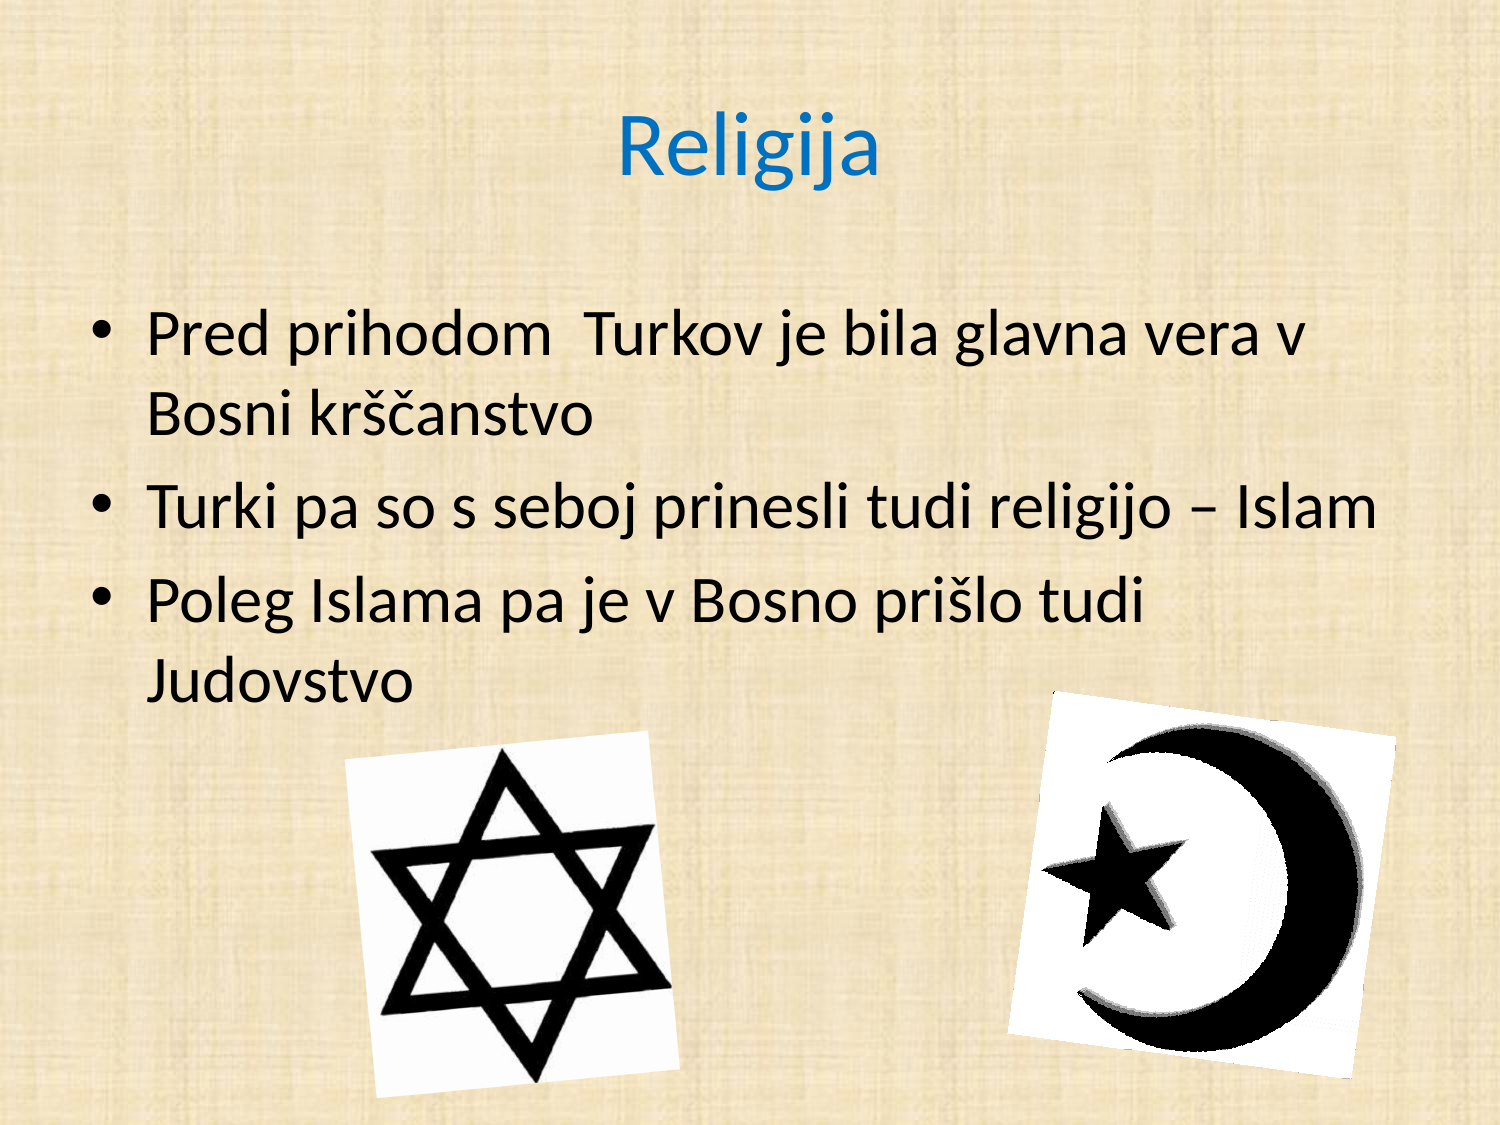

# Religija
Pred prihodom Turkov je bila glavna vera v Bosni krščanstvo
Turki pa so s seboj prinesli tudi religijo – Islam
Poleg Islama pa je v Bosno prišlo tudi Judovstvo